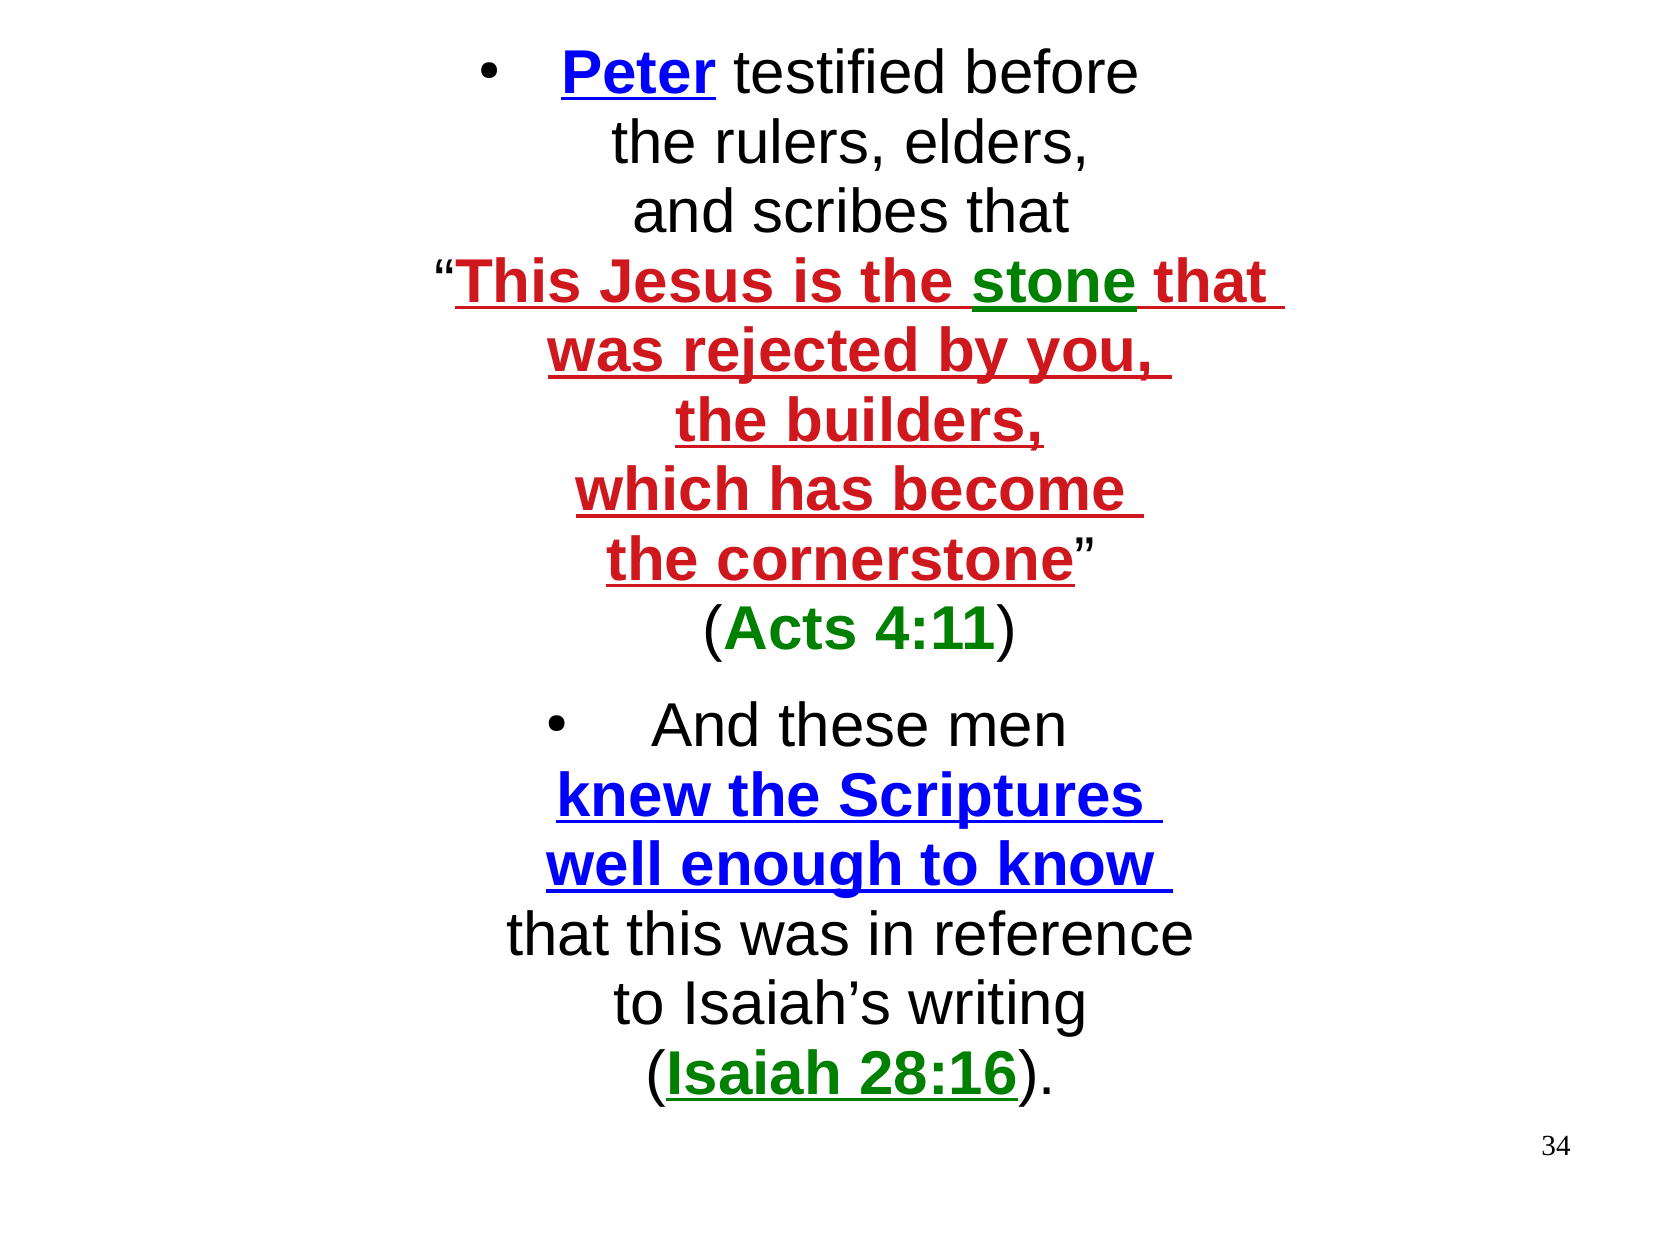

# Peter testified before the rulers, elders, and scribes that “This Jesus is the stone that was rejected by you, the builders, which has become the cornerstone” (Acts 4:11)
 And these men
knew the Scriptures
well enough to know
that this was in reference
to Isaiah’s writing
(Isaiah 28:16).
34